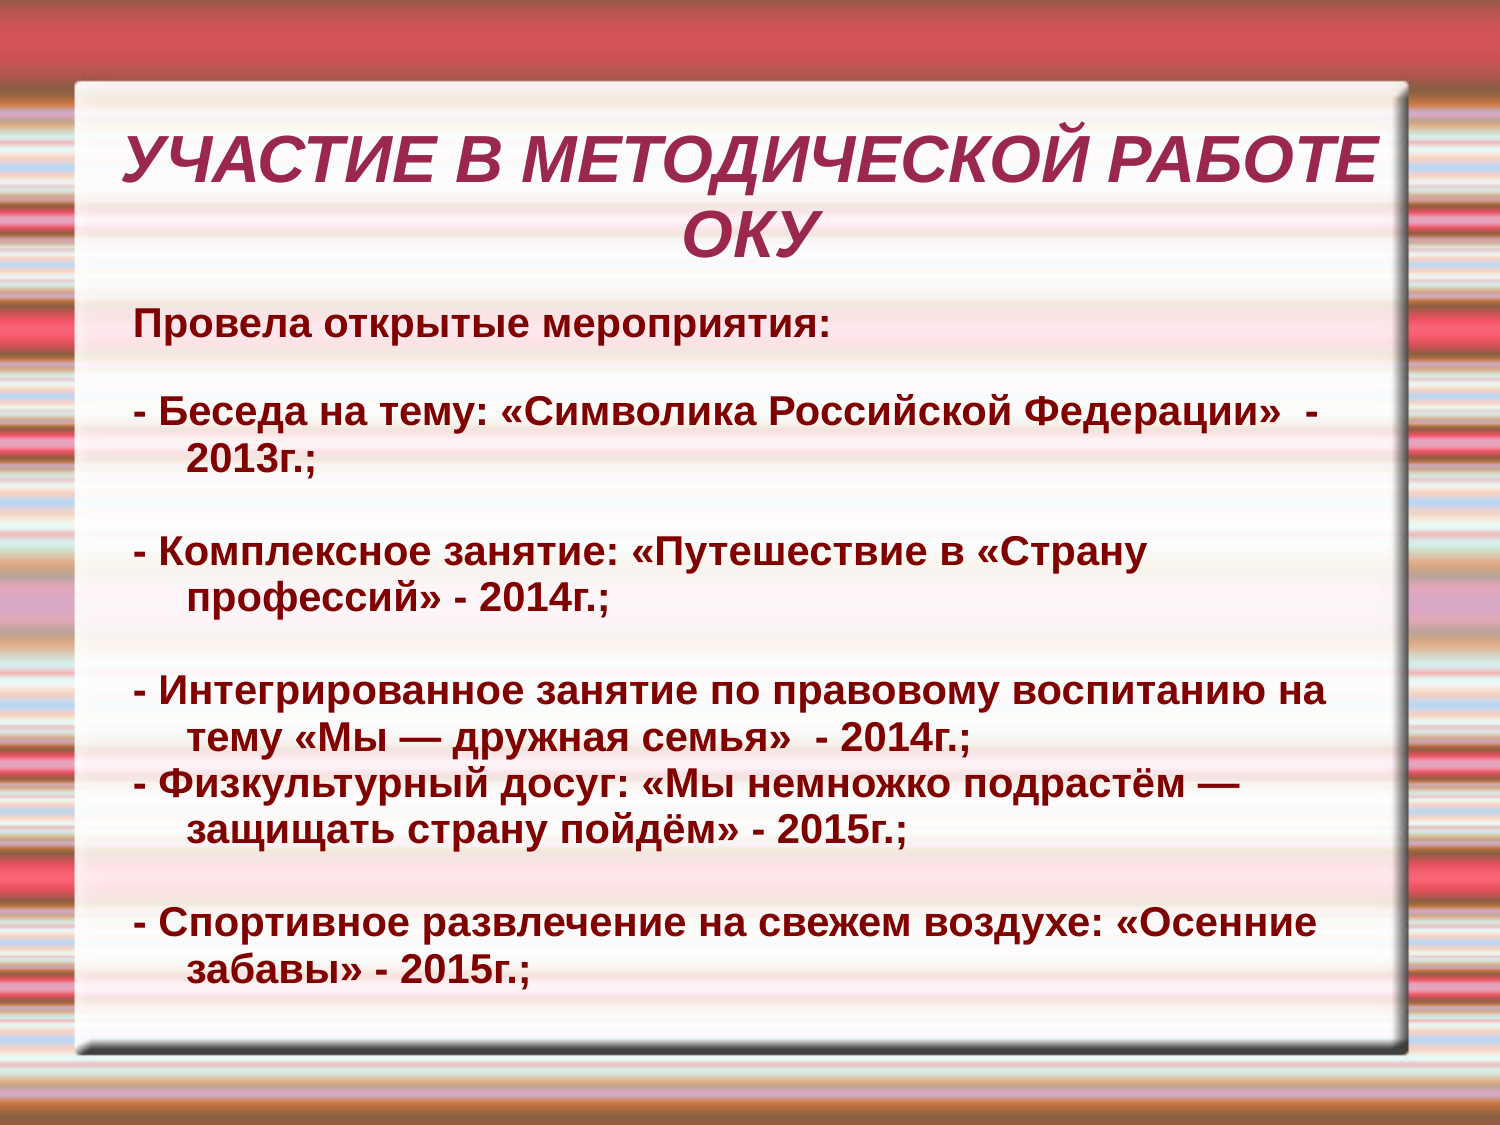

# УЧАСТИЕ В МЕТОДИЧЕСКОЙ РАБОТЕ ОКУ
Провела открытые мероприятия:
- Беседа на тему: «Символика Российской Федерации» - 2013г.;
- Комплексное занятие: «Путешествие в «Страну профессий» - 2014г.;
- Интегрированное занятие по правовому воспитанию на тему «Мы — дружная семья» - 2014г.;
- Физкультурный досуг: «Мы немножко подрастём — защищать страну пойдём» - 2015г.;
- Спортивное развлечение на свежем воздухе: «Осенние забавы» - 2015г.;